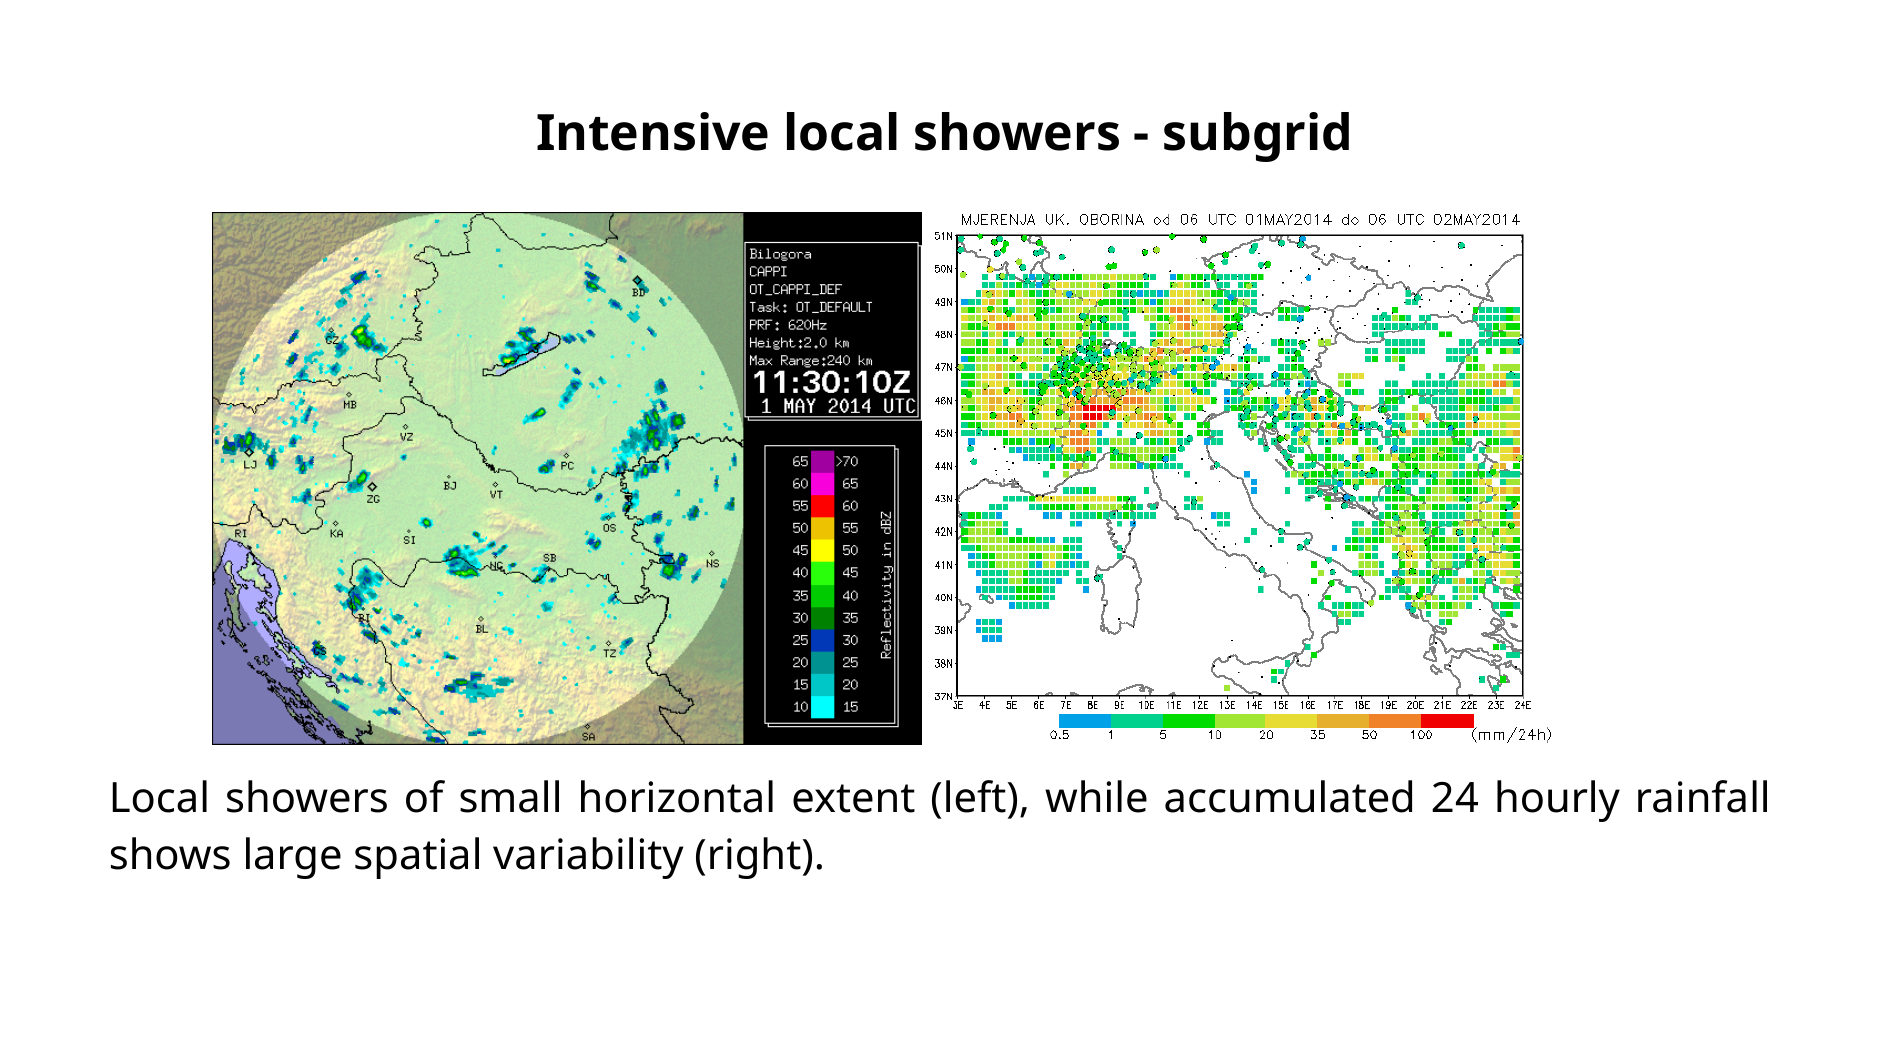

# Intensive local showers - subgrid
Local showers of small horizontal extent (left), while accumulated 24 hourly rainfall shows large spatial variability (right).